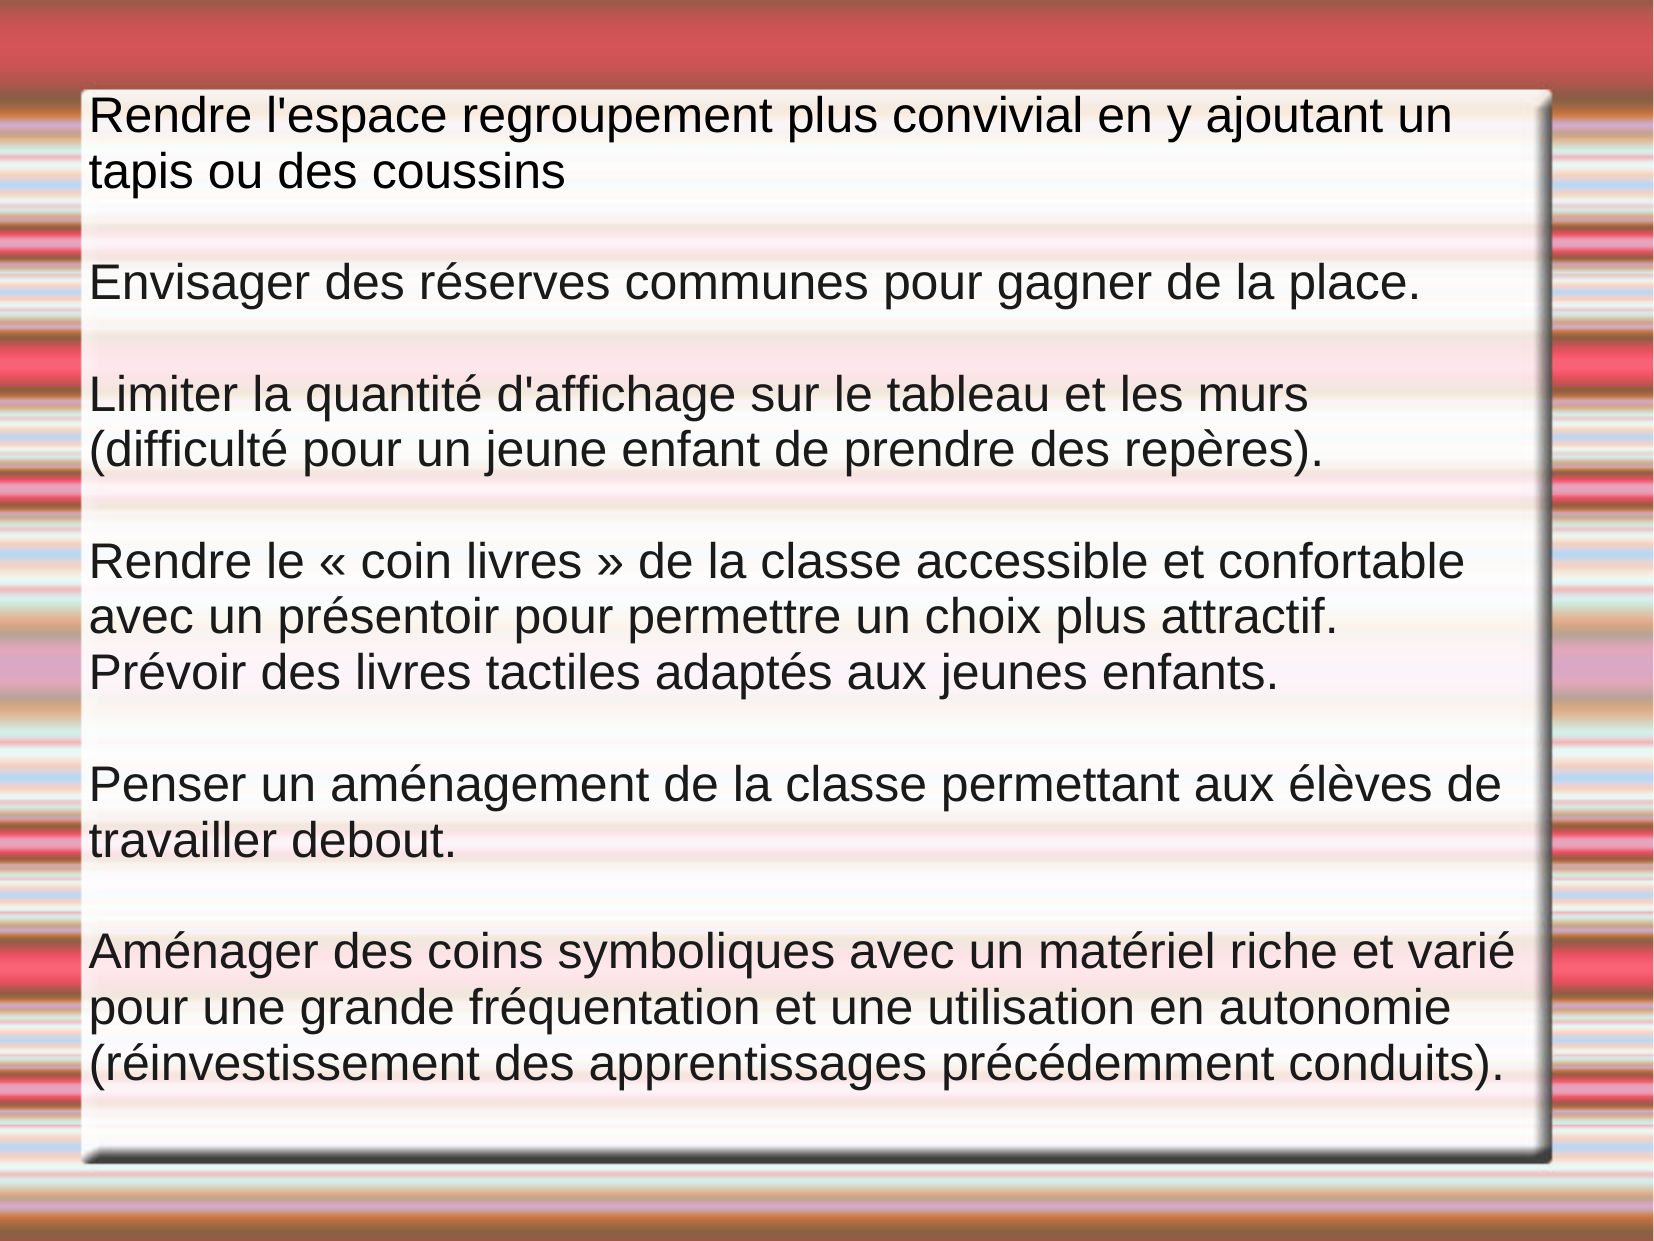

# Rendre l'espace regroupement plus convivial en y ajoutant un
tapis ou des coussins
Envisager des réserves communes pour gagner de la place.
Limiter la quantité d'affichage sur le tableau et les murs
(difficulté pour un jeune enfant de prendre des repères).
Rendre le « coin livres » de la classe accessible et confortable
avec un présentoir pour permettre un choix plus attractif.
Prévoir des livres tactiles adaptés aux jeunes enfants.
Penser un aménagement de la classe permettant aux élèves de travailler debout.
Aménager des coins symboliques avec un matériel riche et varié pour une grande fréquentation et une utilisation en autonomie
(réinvestissement des apprentissages précédemment conduits).